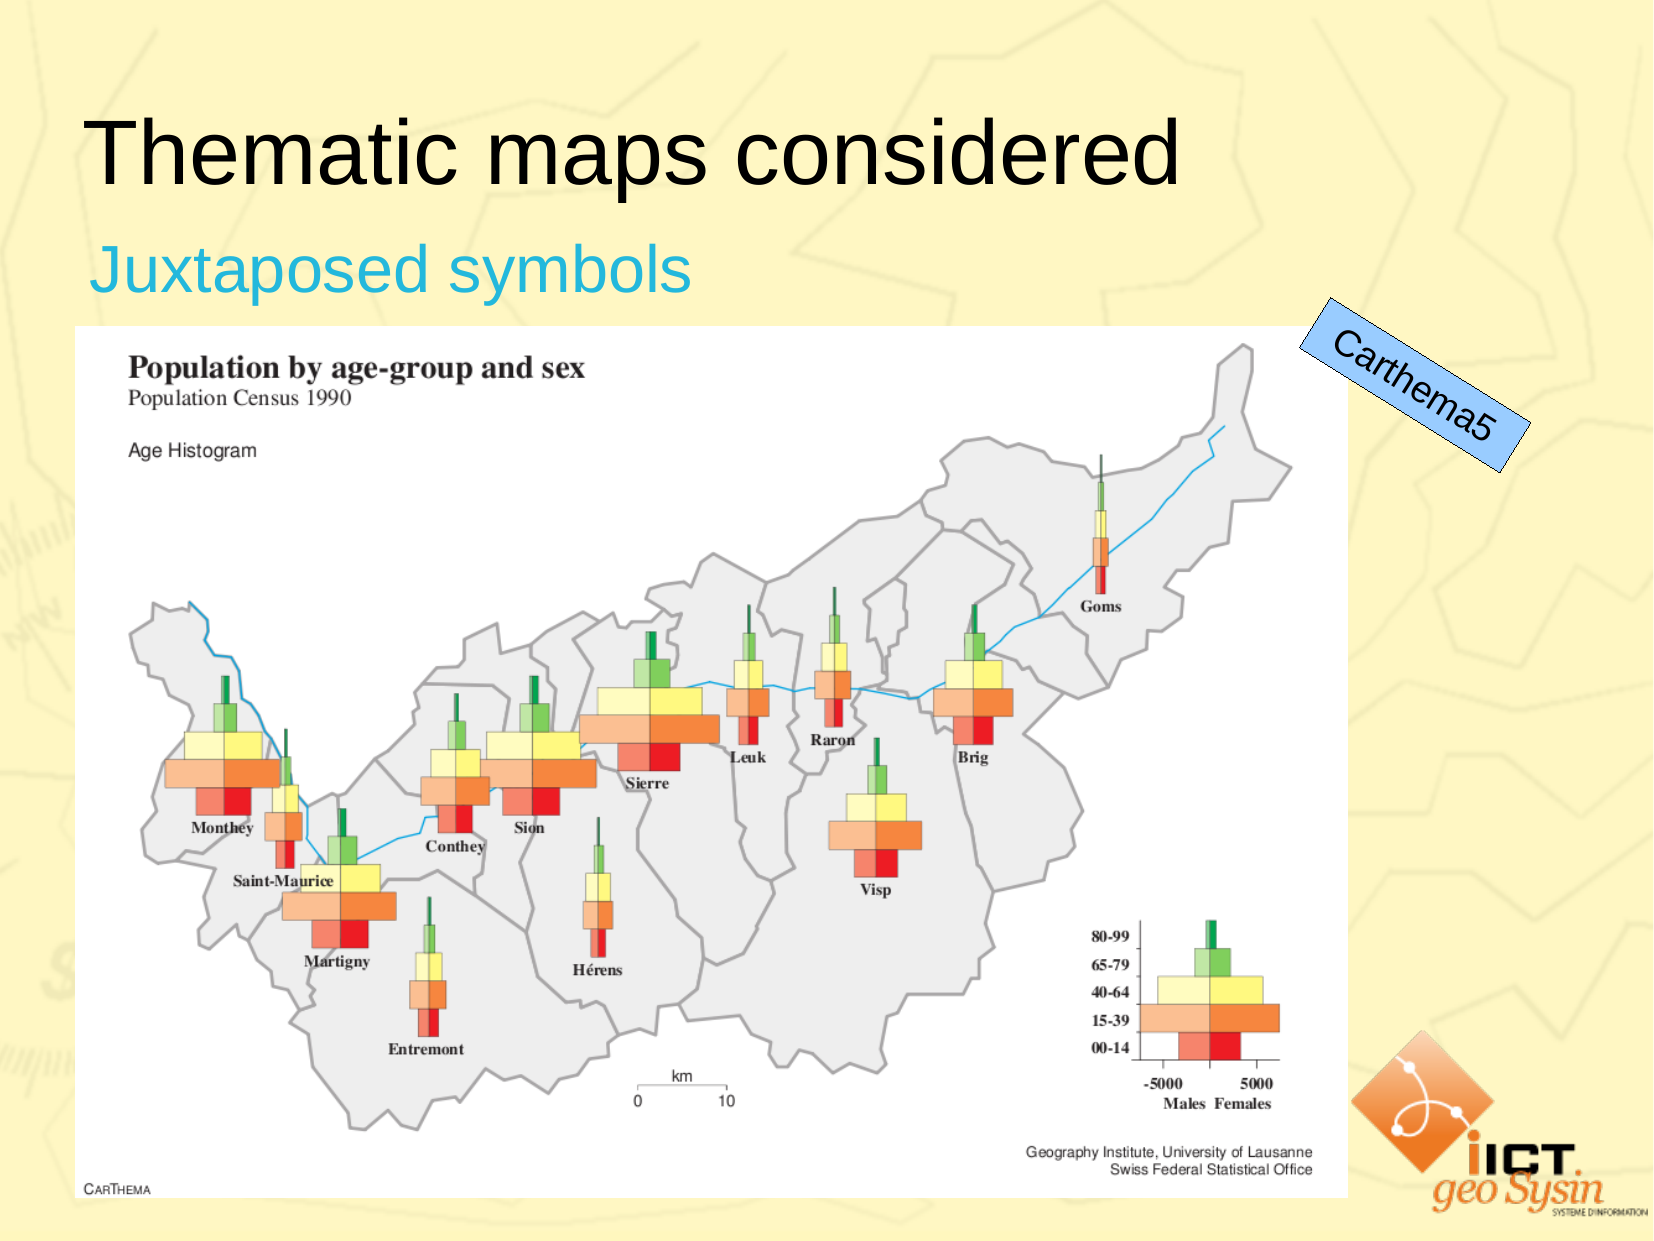

# Thematic maps considered
Juxtaposed symbols
Carthema5